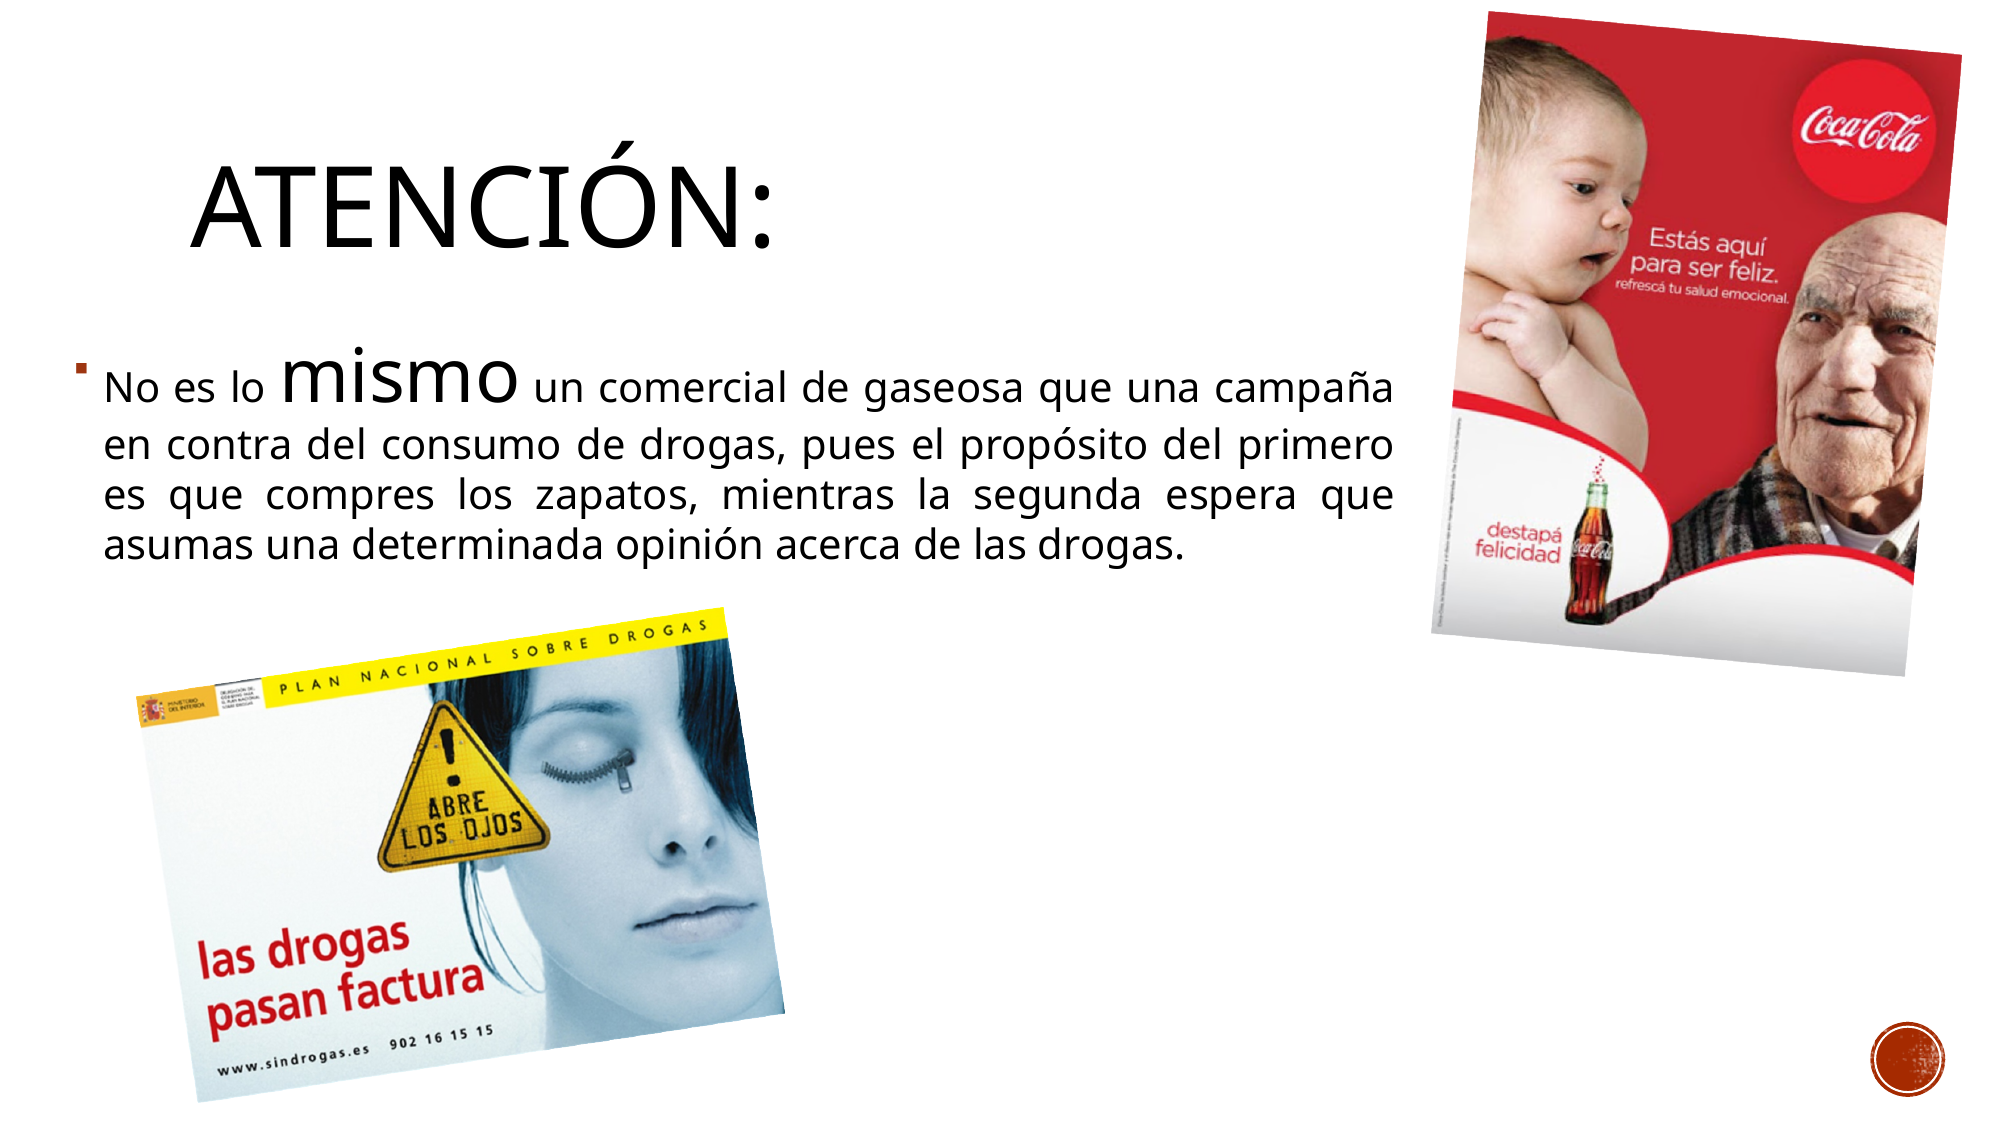

# Atención:
No es lo mismo un comercial de gaseosa que una campaña en contra del consumo de drogas, pues el propósito del primero es que compres los zapatos, mientras la segunda espera que asumas una determinada opinión acerca de las drogas.